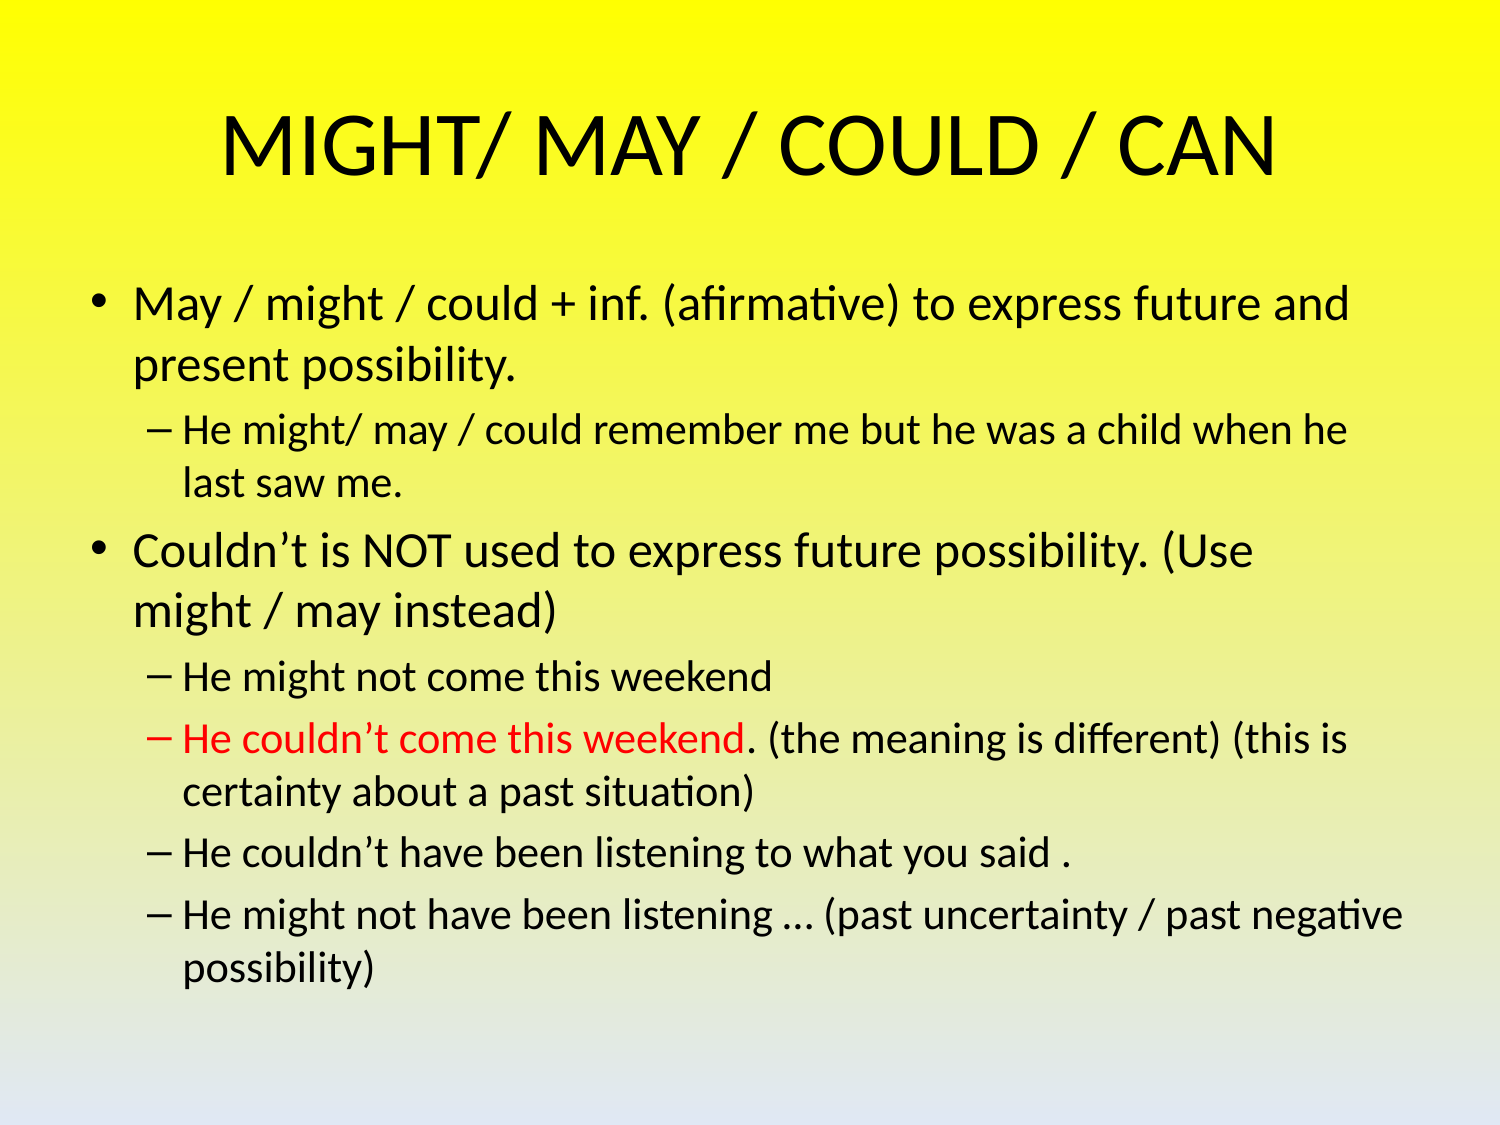

# MIGHT/ MAY / COULD / CAN
May / might / could + inf. (afirmative) to express future and present possibility.
He might/ may / could remember me but he was a child when he last saw me.
Couldn’t is NOT used to express future possibility. (Use might / may instead)
He might not come this weekend
He couldn’t come this weekend. (the meaning is different) (this is certainty about a past situation)
He couldn’t have been listening to what you said .
He might not have been listening … (past uncertainty / past negative possibility)